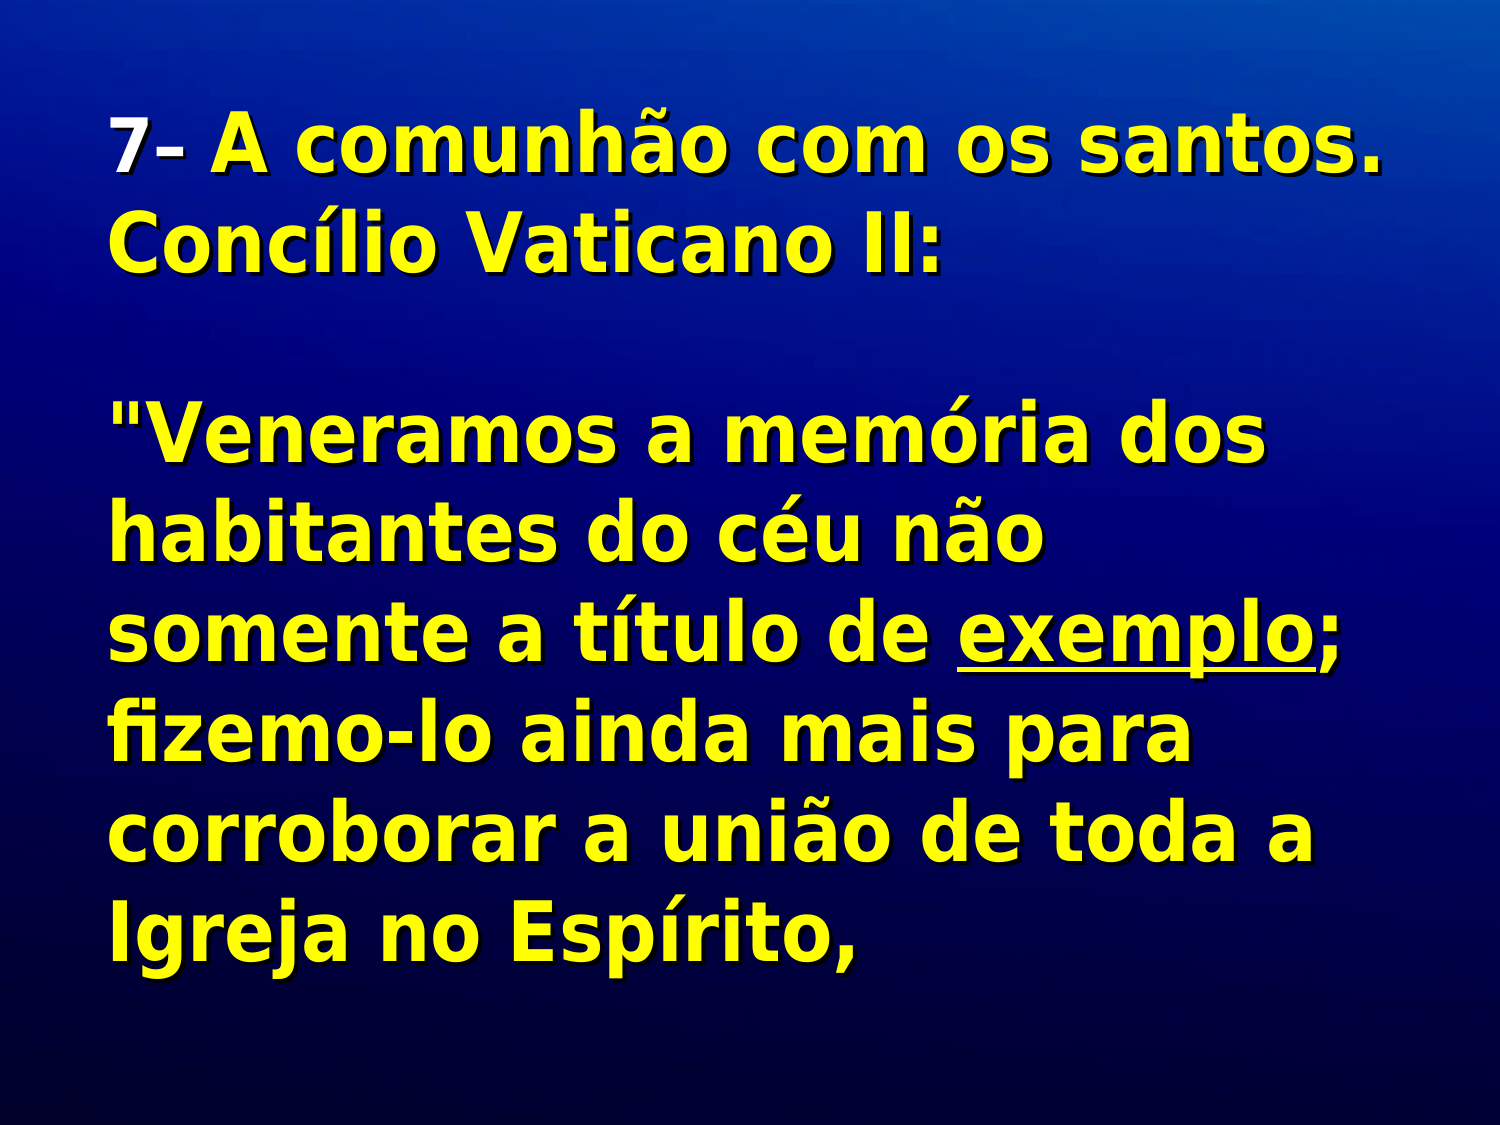

7– A comunhão com os santos. Concílio Vaticano II:
"Veneramos a memória dos habitantes do céu não somente a título de exemplo; fizemo-lo ainda mais para corroborar a união de toda a Igreja no Espírito,